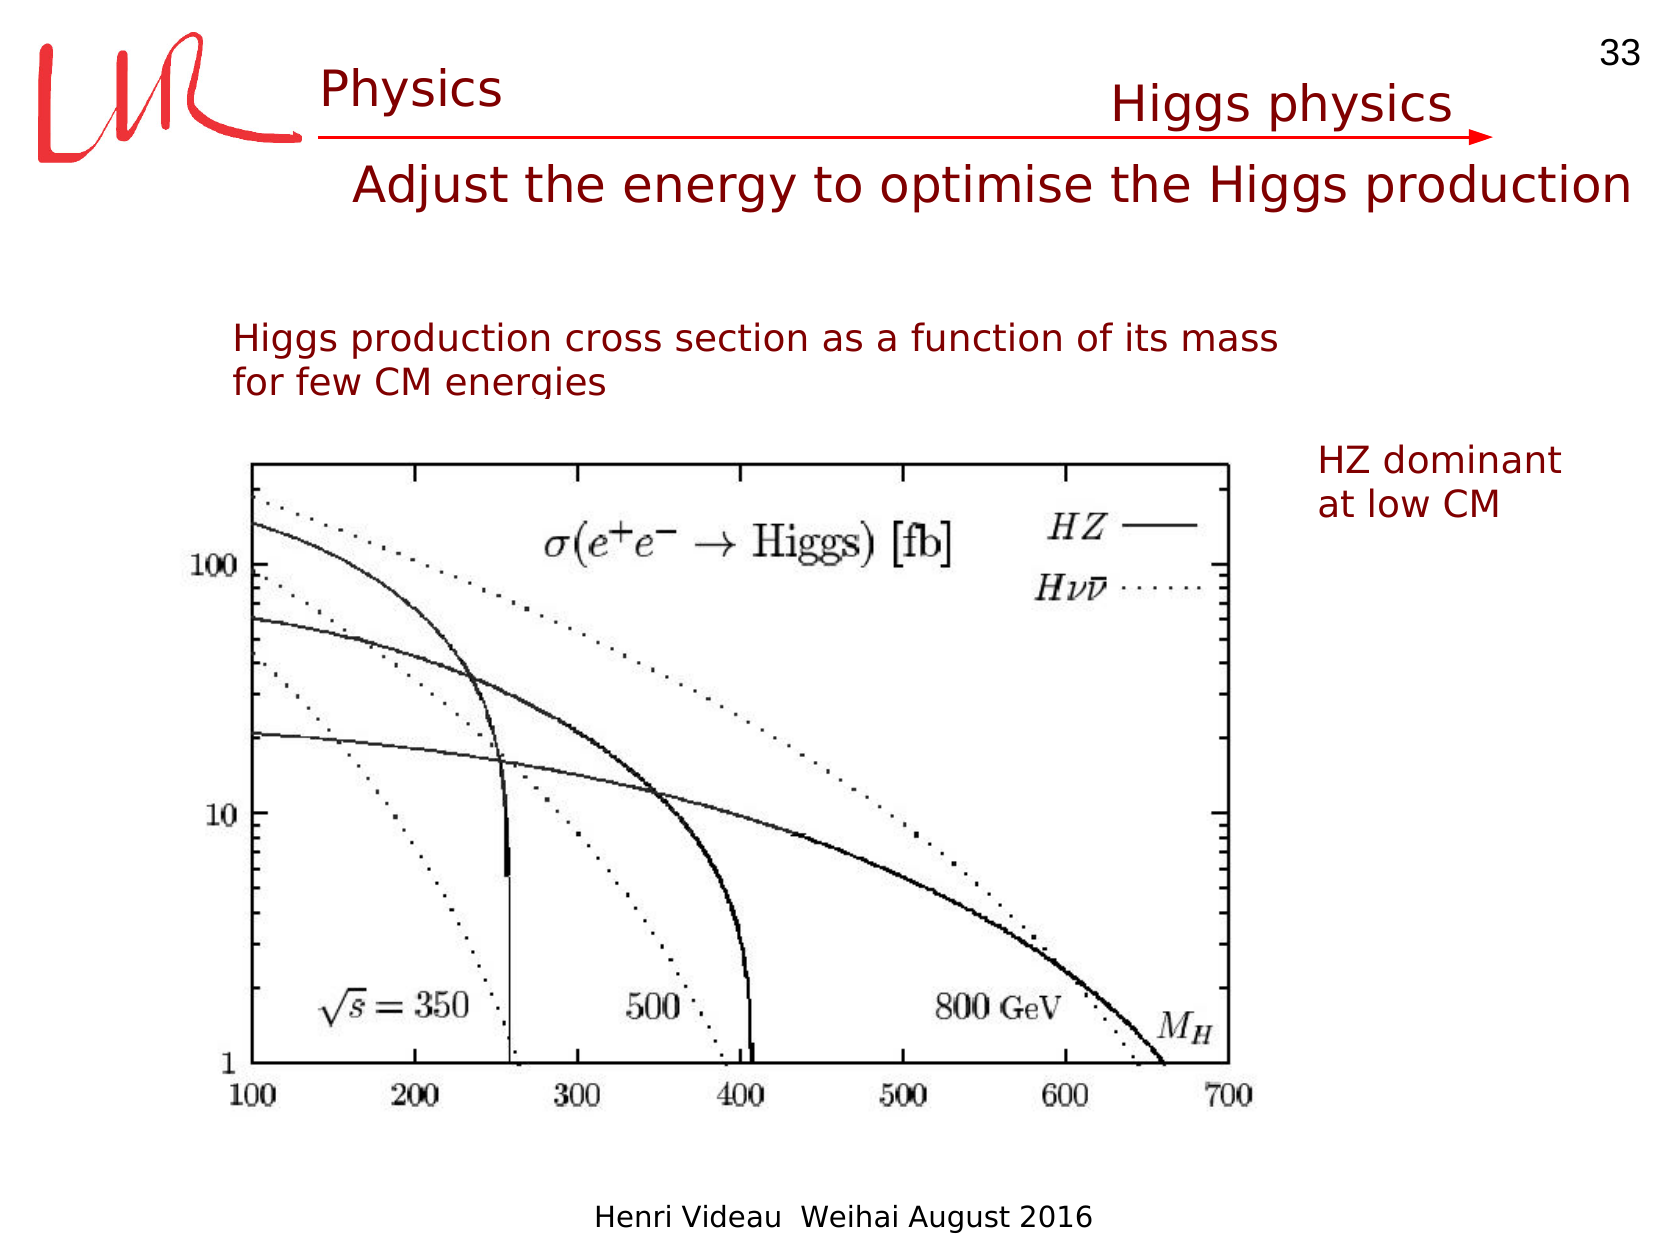

Higgs physics
Adjust the energy to optimise the Higgs production
Higgs production cross section as a function of its mass
for few CM energies
HZ dominant
at low CM